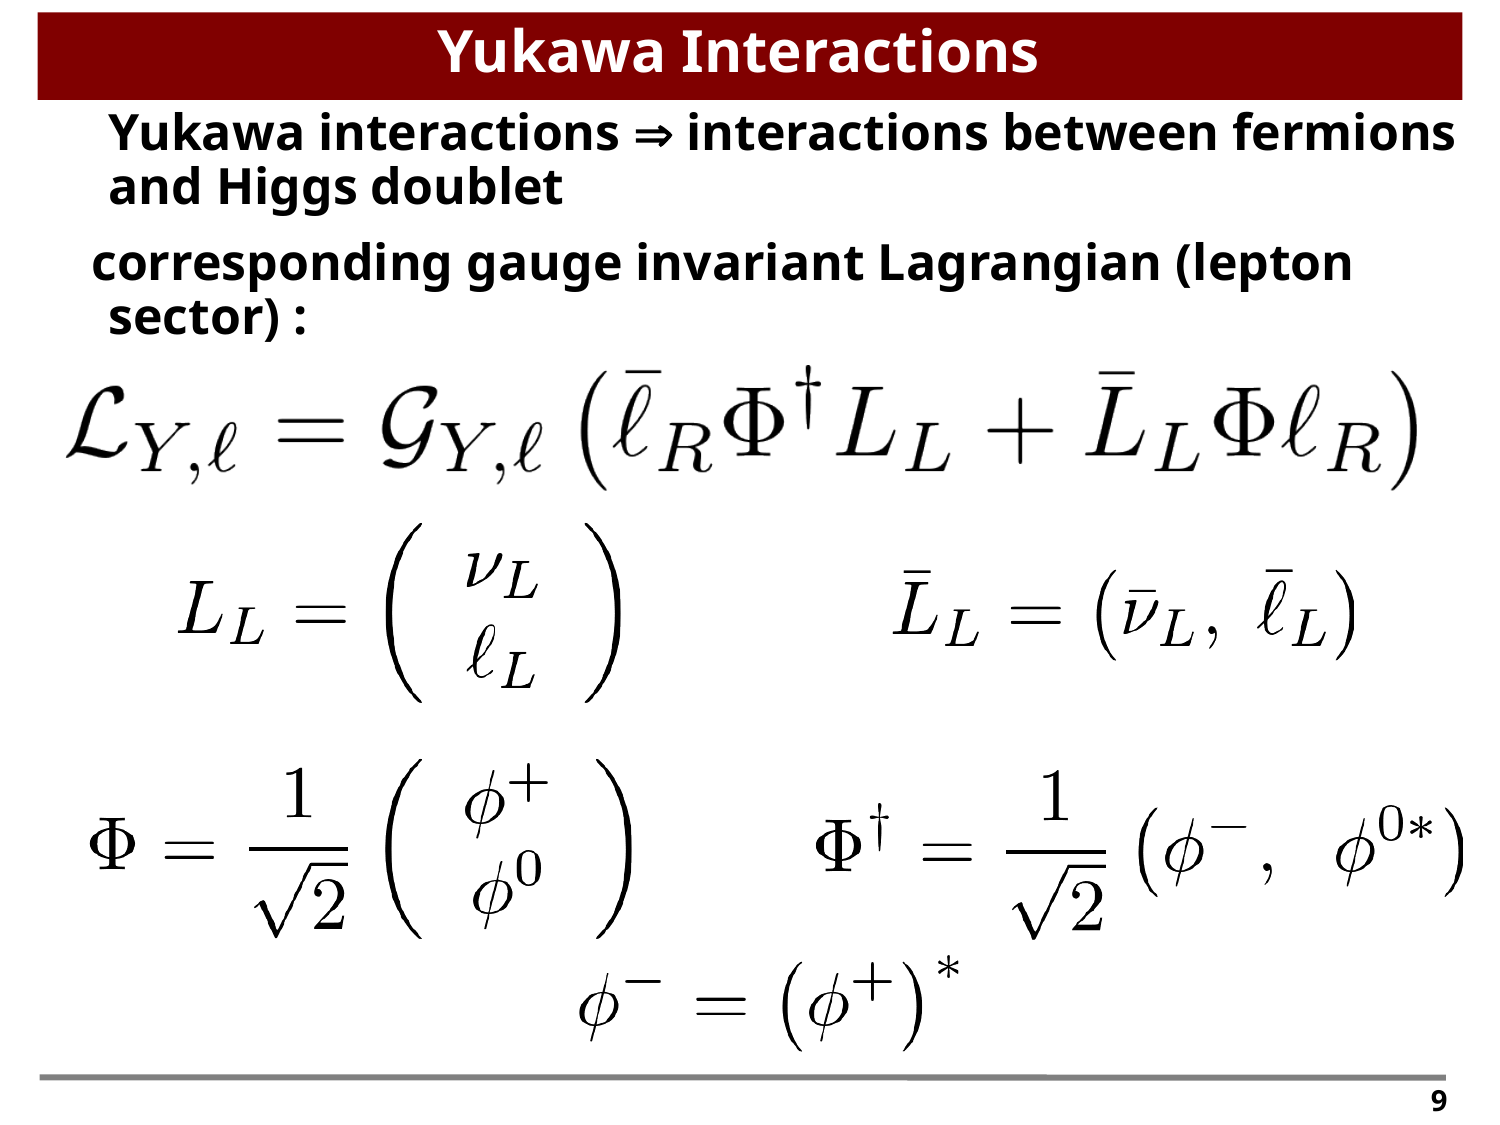

# Yukawa Interactions
 	Yukawa interactions Þ interactions between fermions and Higgs doublet
 corresponding gauge invariant Lagrangian (lepton sector) :